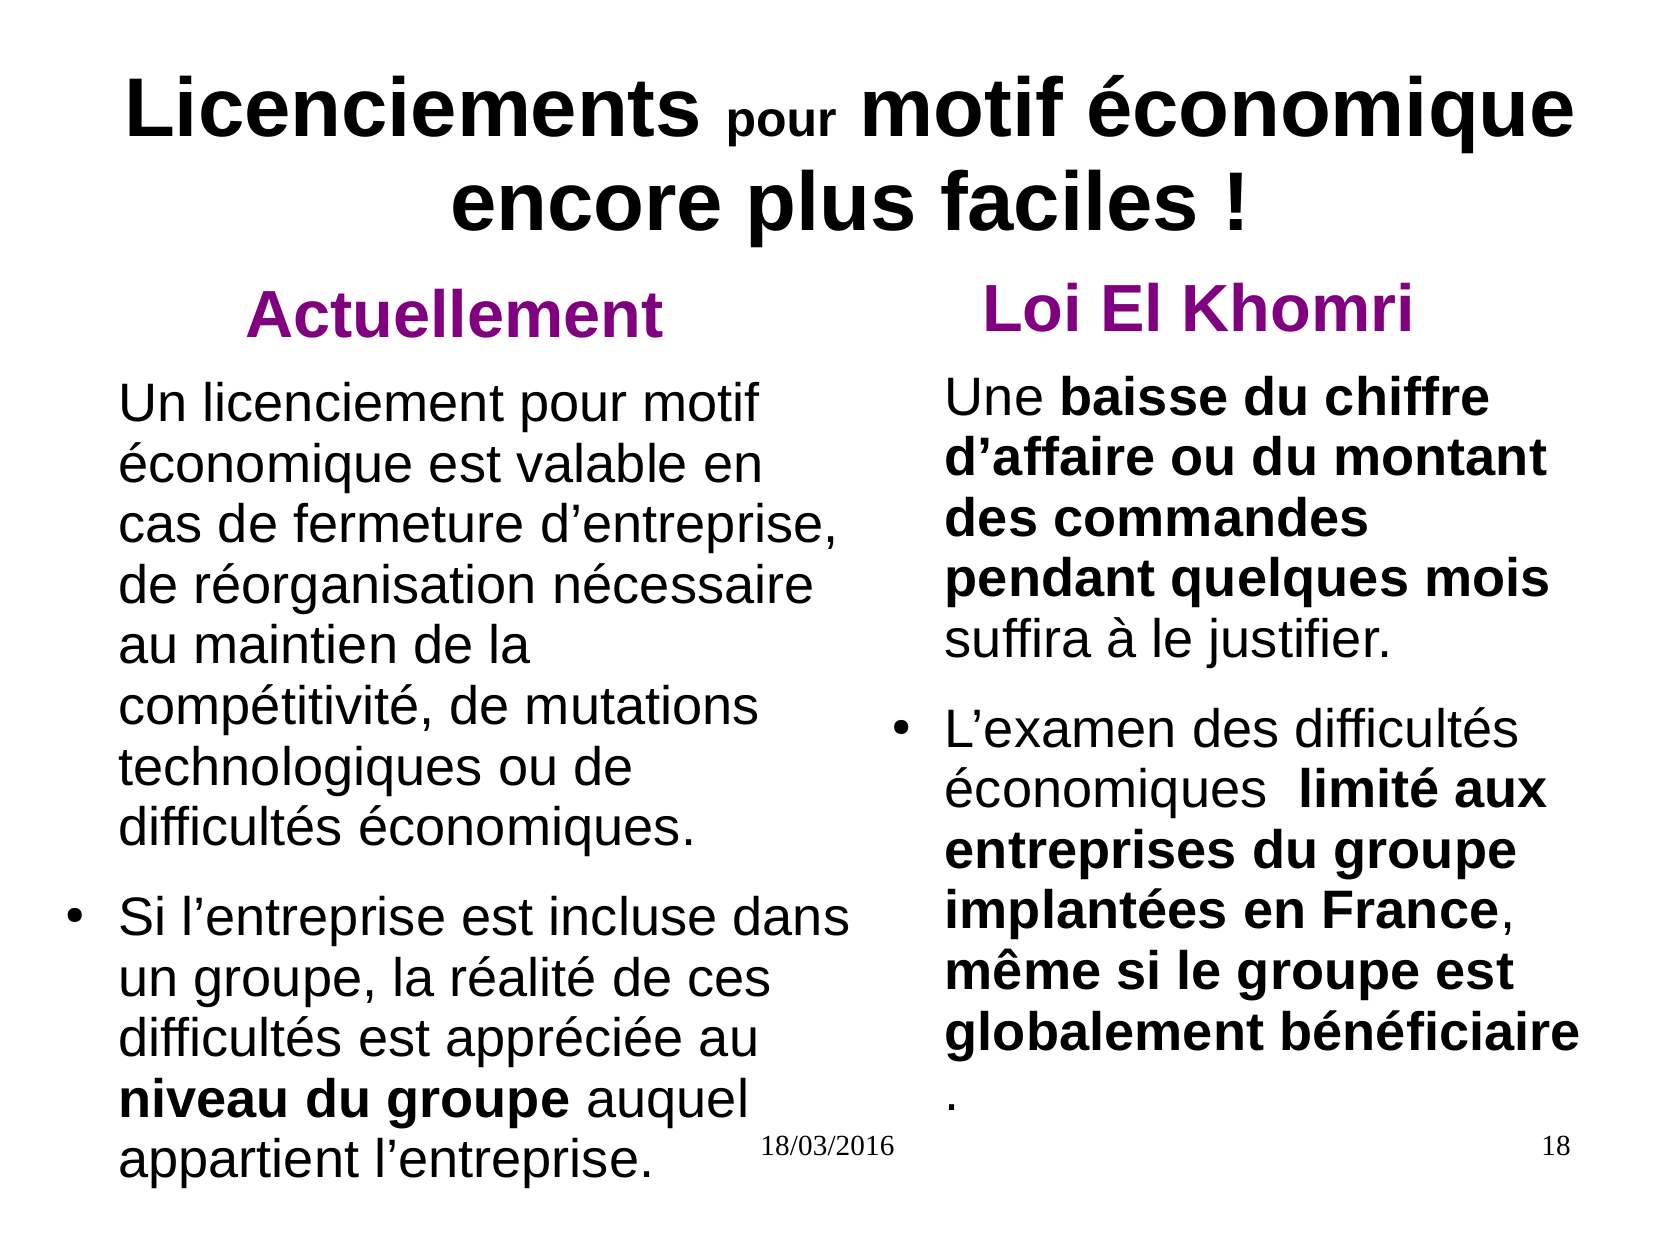

# Licenciements pour motif économique encore plus faciles !
Loi El Khomri
Actuellement
Une baisse du chiffre d’affaire ou du montant des commandes pendant quelques mois suffira à le justifier.
L’examen des difficultés économiques limité aux entreprises du groupe implantées en France, même si le groupe est globalement bénéficiaire .
Un licenciement pour motif économique est valable en cas de fermeture d’entreprise, de réorganisation nécessaire au maintien de la compétitivité, de mutations technologiques ou de difficultés économiques.
Si l’entreprise est incluse dans un groupe, la réalité de ces difficultés est appréciée au niveau du groupe auquel appartient l’entreprise.
18/03/2016
18